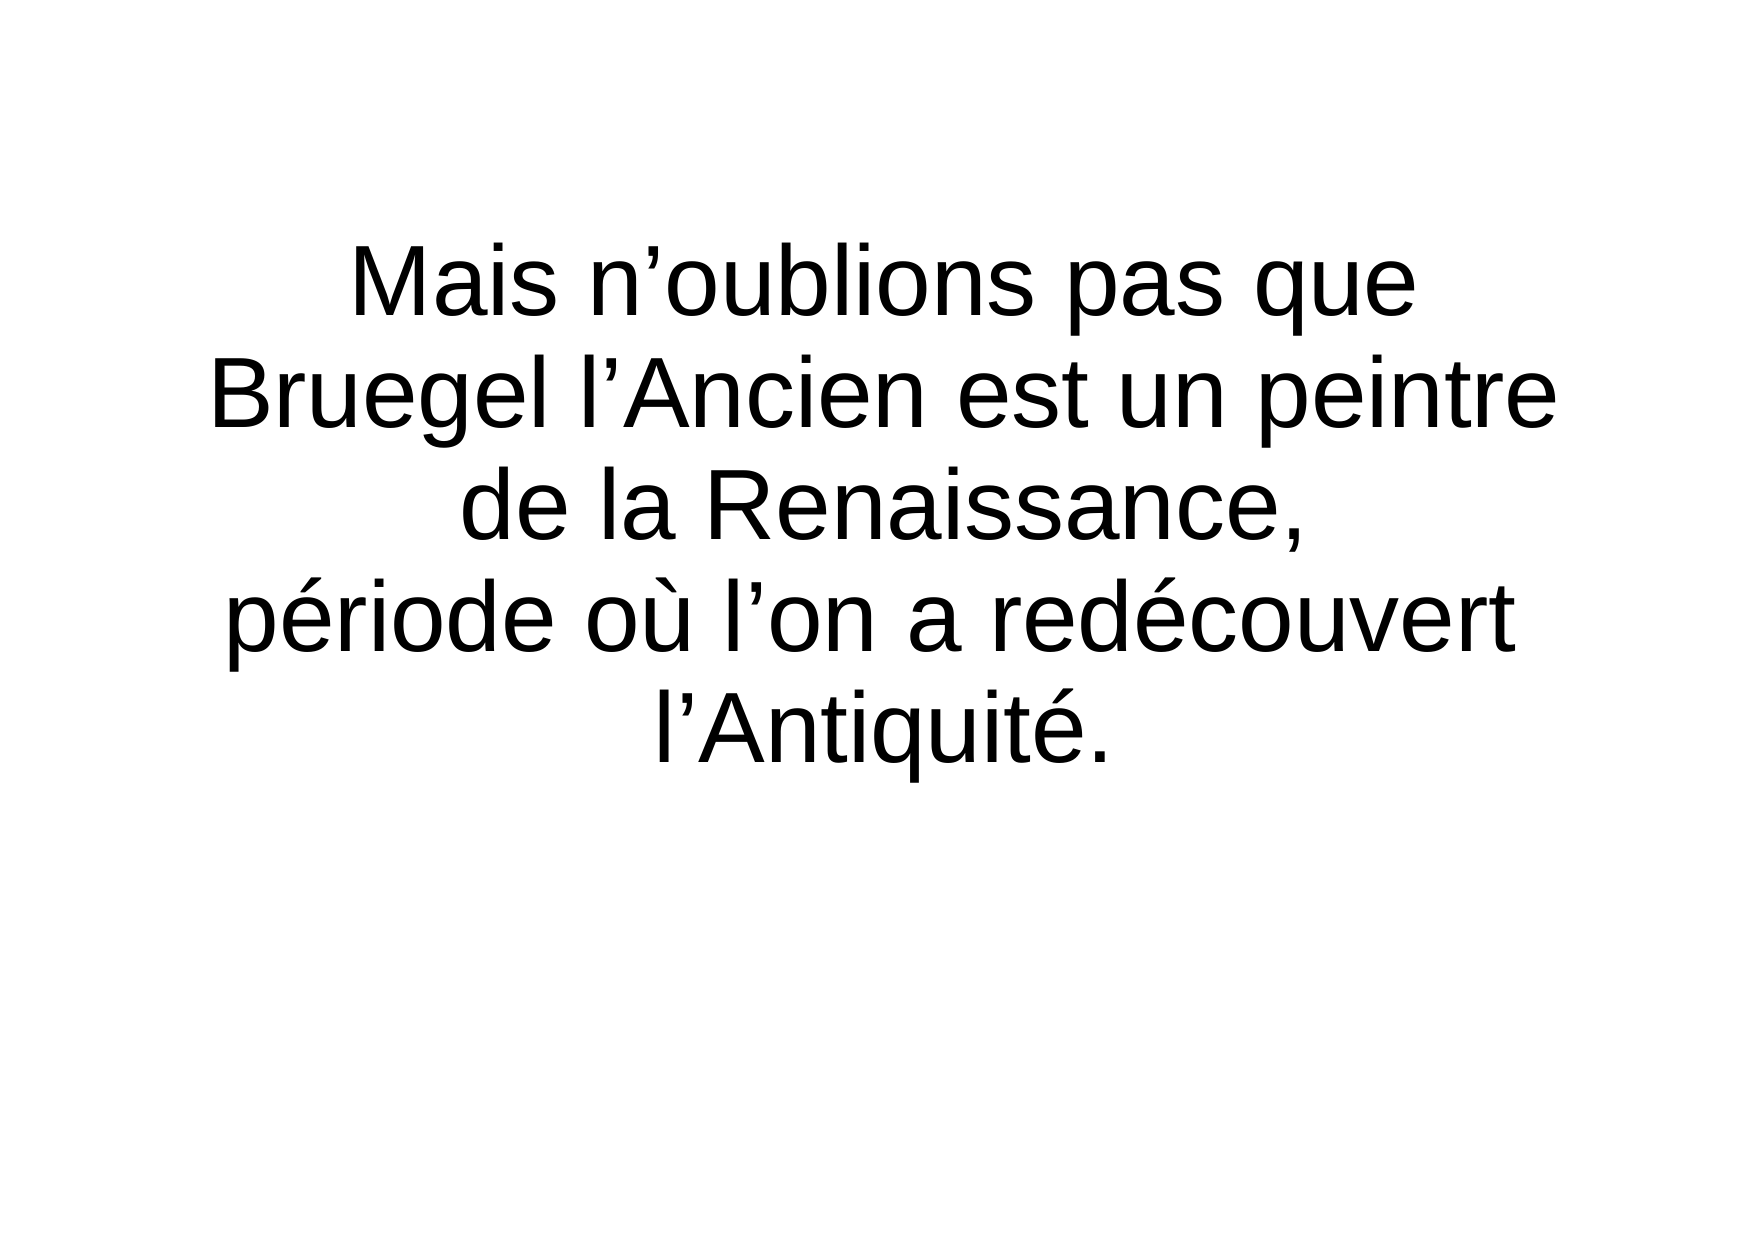

Mais n’oublions pas que
Bruegel l’Ancien est un peintre
de la Renaissance,
période où l’on a redécouvert
l’Antiquité.